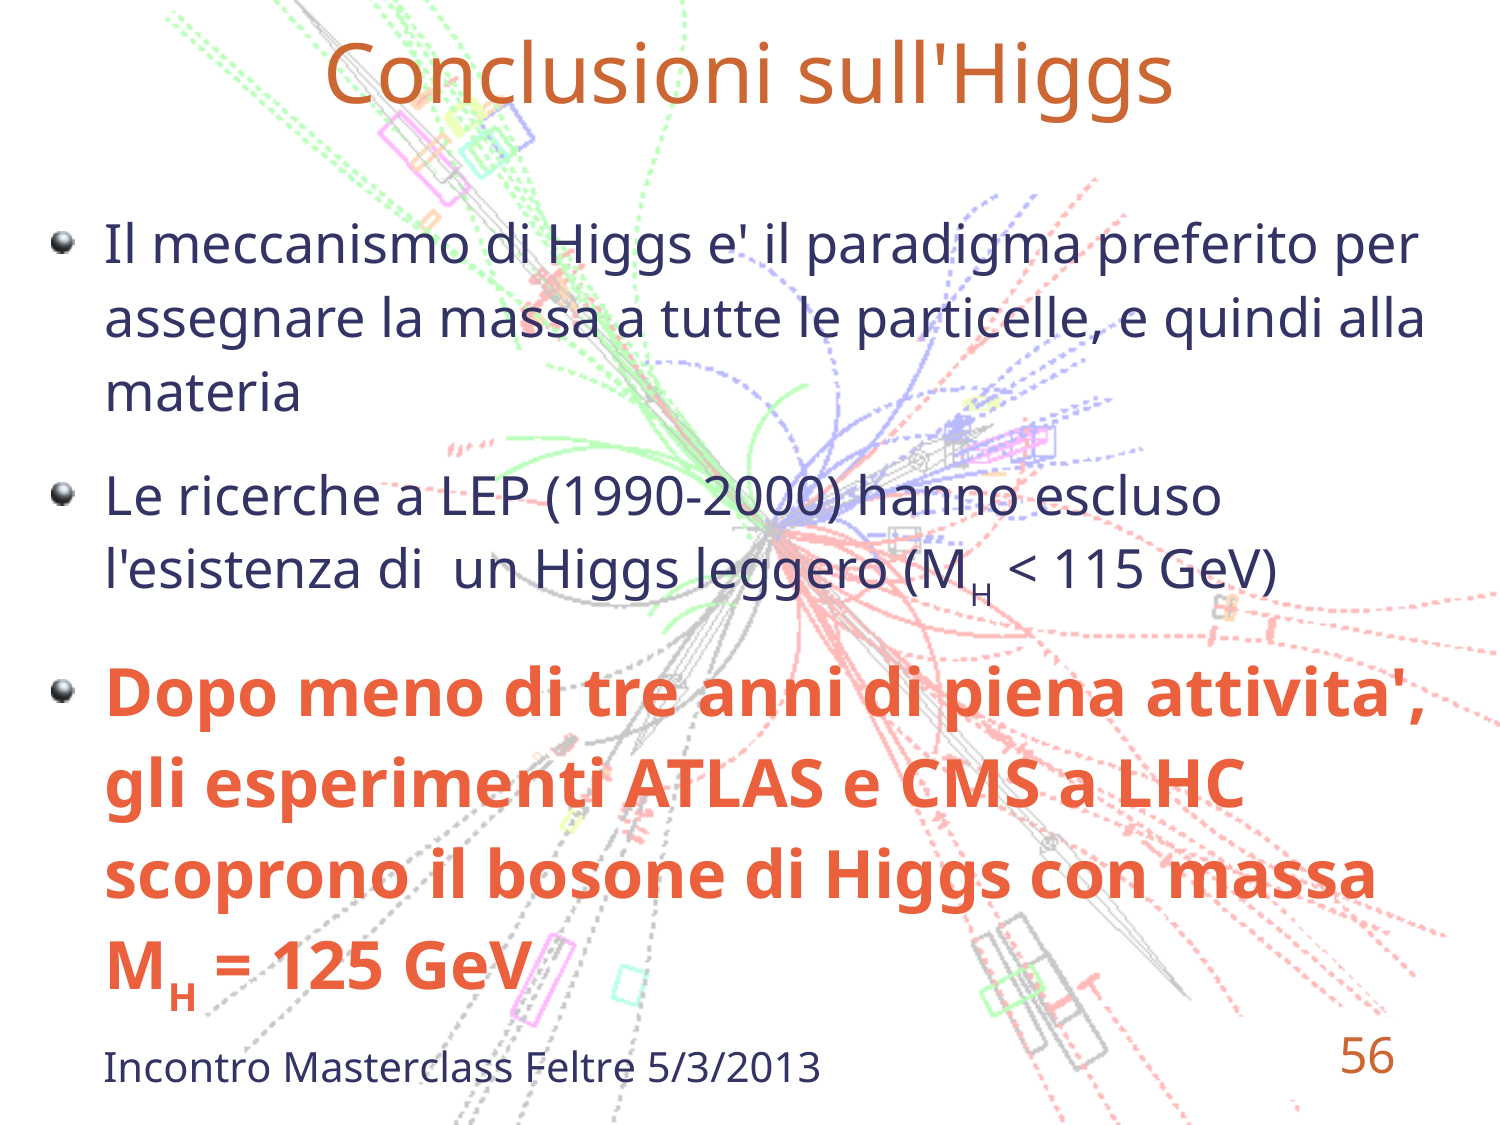

# Conclusioni sull'Higgs
Il meccanismo di Higgs e' il paradigma preferito per assegnare la massa a tutte le particelle, e quindi alla materia
Le ricerche a LEP (1990-2000) hanno escluso l'esistenza di un Higgs leggero (MH < 115 GeV)
Dopo meno di tre anni di piena attivita', gli esperimenti ATLAS e CMS a LHC scoprono il bosone di Higgs con massa MH = 125 GeV
56